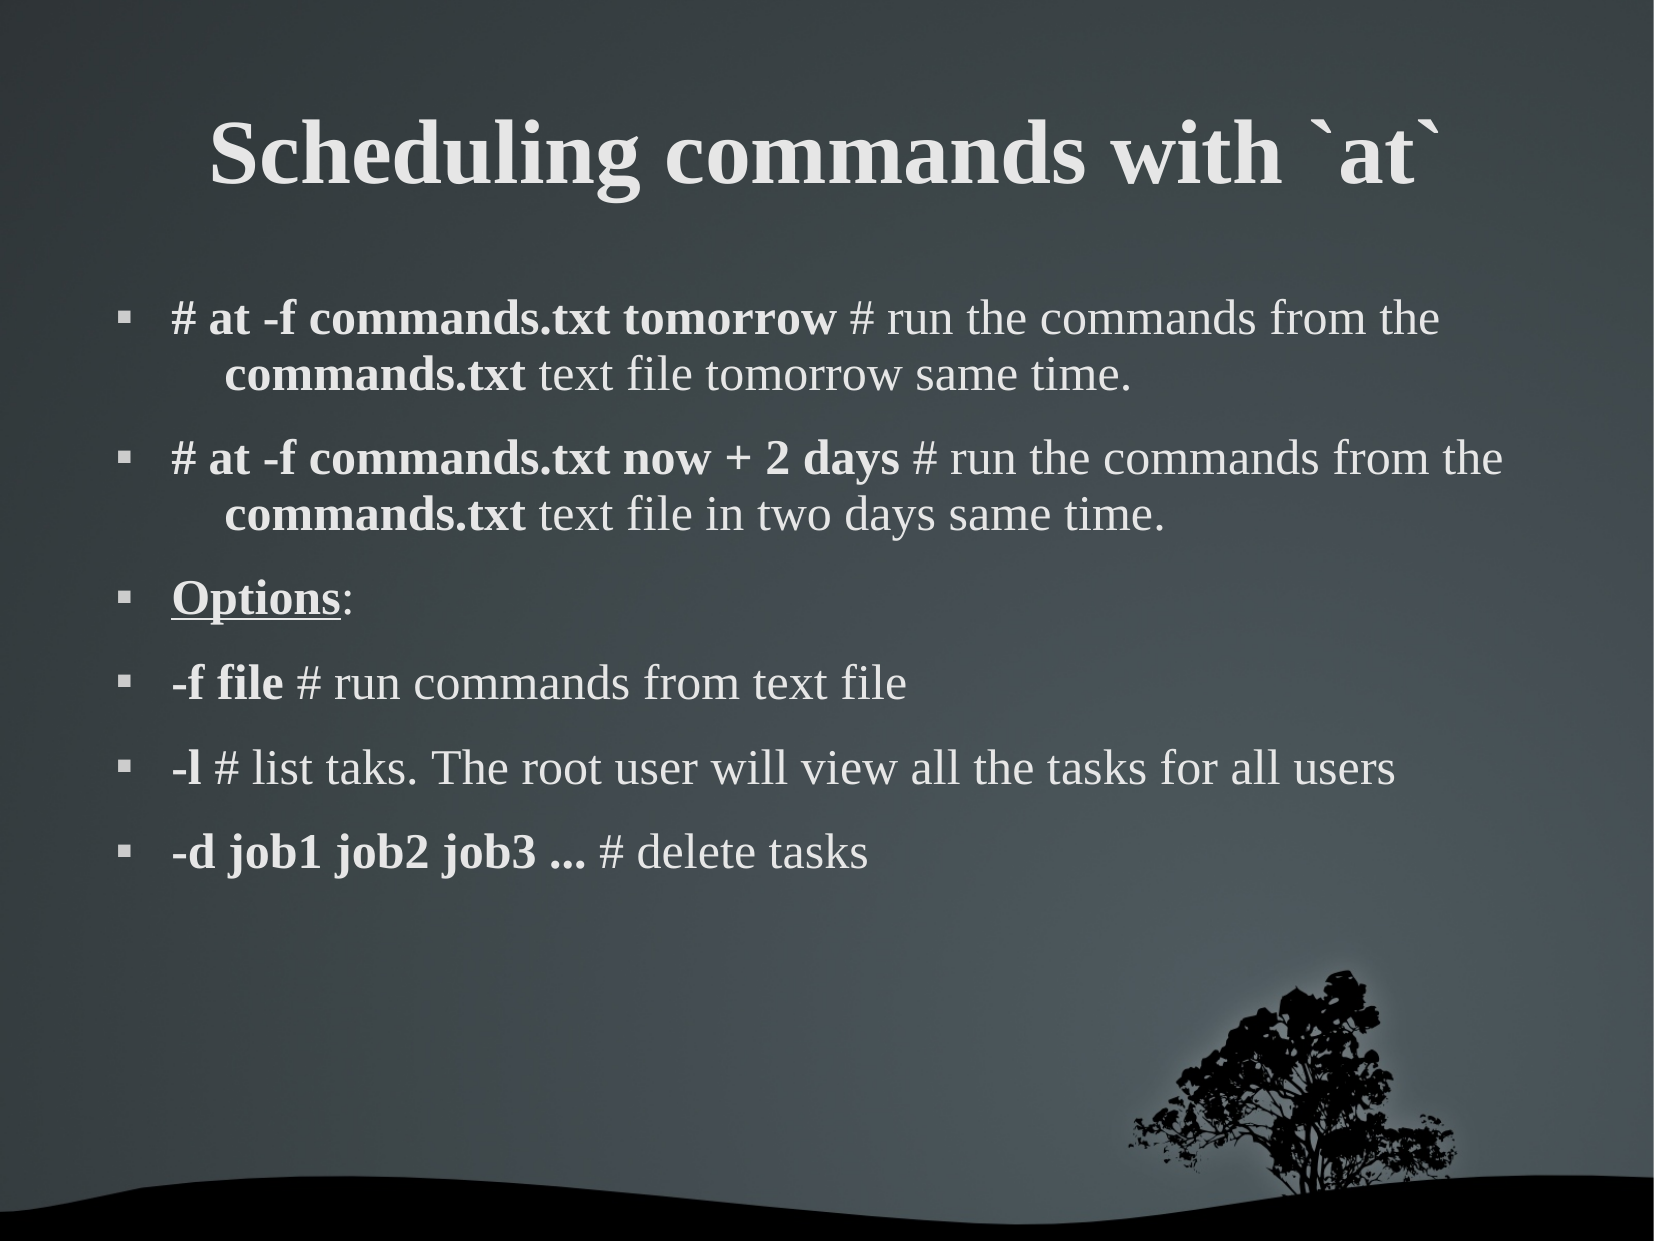

Scheduling commands with `at`
# # at -f commands.txt tomorrow # run the commands from the commands.txt text file tomorrow same time.
# at -f commands.txt now + 2 days # run the commands from the commands.txt text file in two days same time.
Options:
-f file # run commands from text file
-l # list taks. The root user will view all the tasks for all users
-d job1 job2 job3 ... # delete tasks